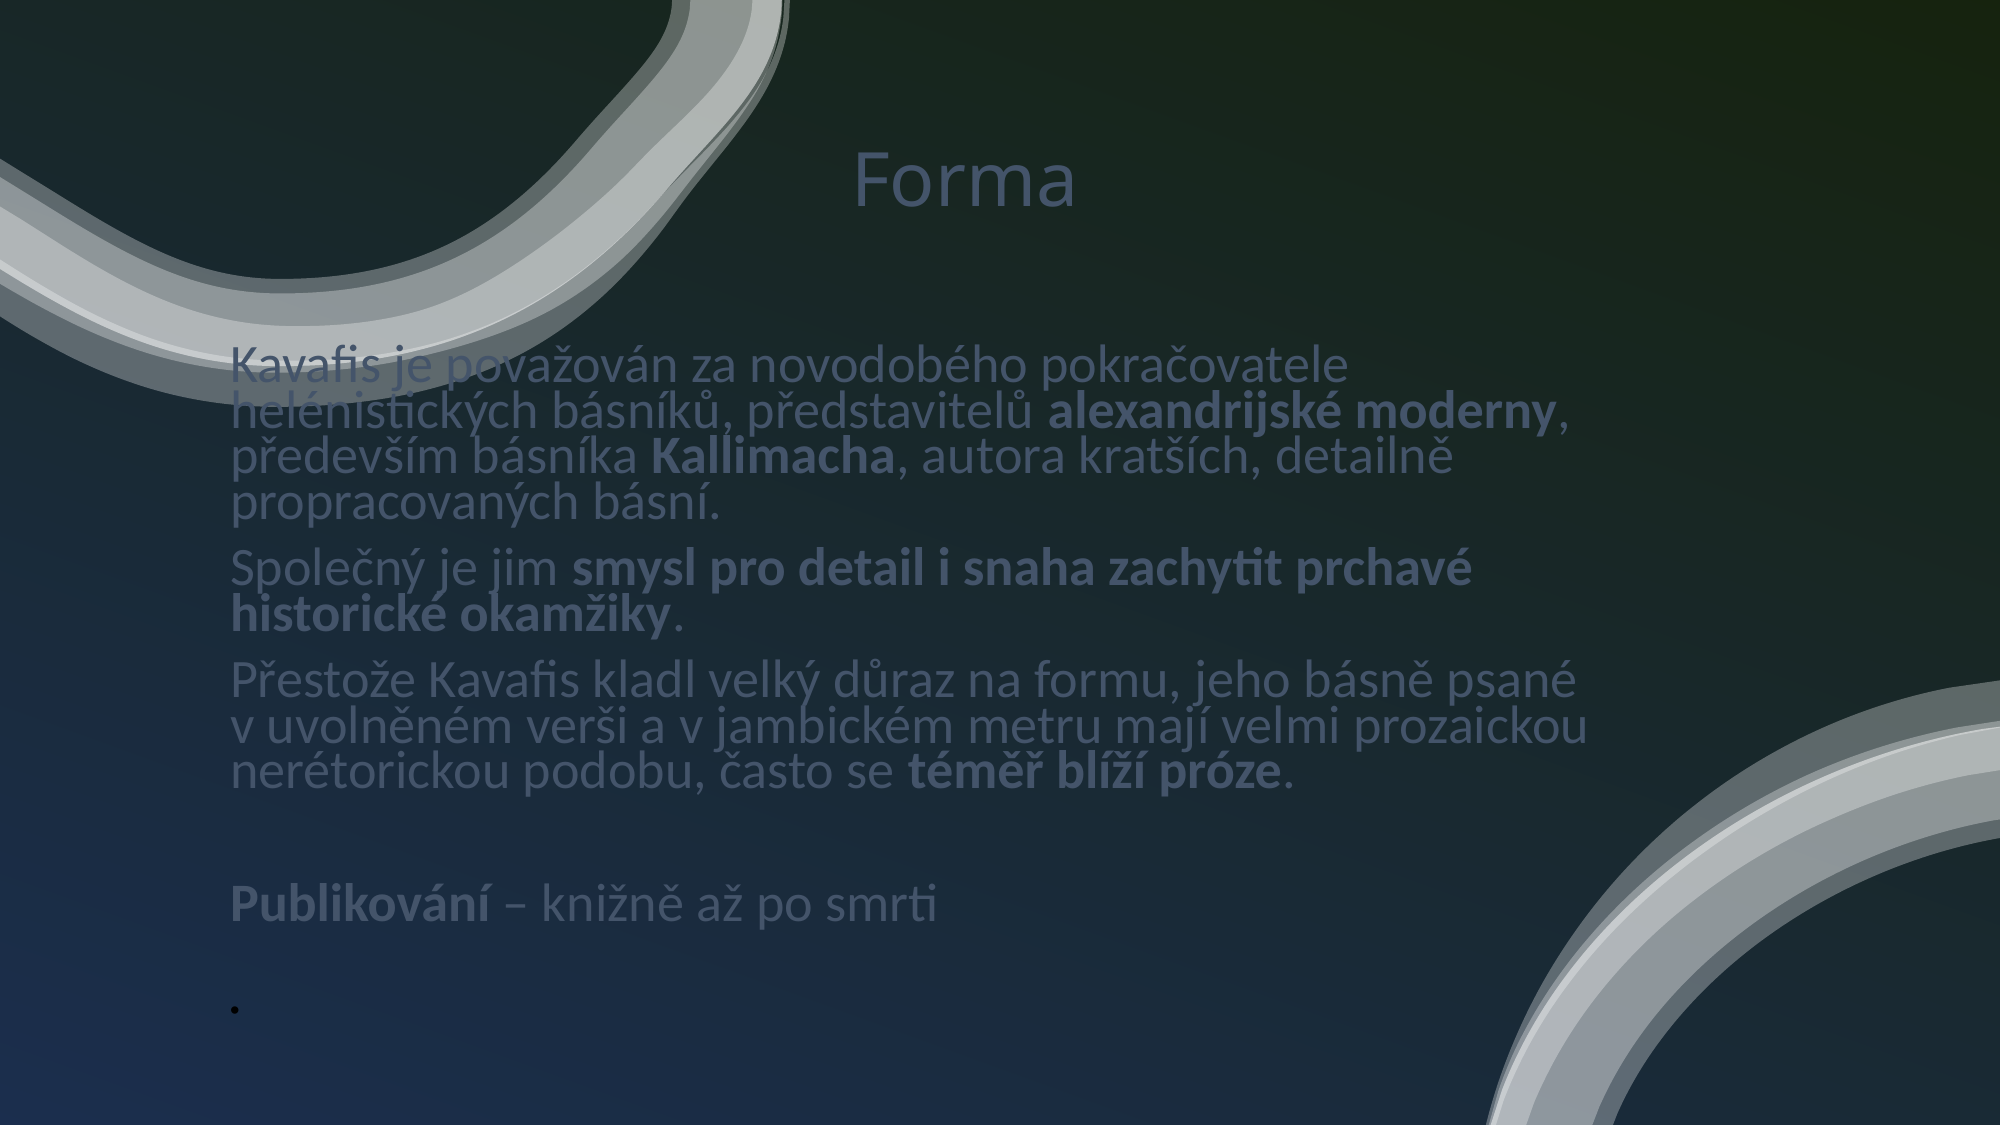

# Forma
Kavafis je považován za novodobého pokračovatele helénistických básníků, představitelů alexandrijské moderny, především básníka Kallimacha, autora kratších, detailně propracovaných básní.
Společný je jim smysl pro detail i snaha zachytit prchavé historické okamžiky.
Přestože Kavafis kladl velký důraz na formu, jeho básně psané v uvolněném verši a v jambickém metru mají velmi prozaickou nerétorickou podobu, často se téměř blíží próze.
Publikování – knižně až po smrti